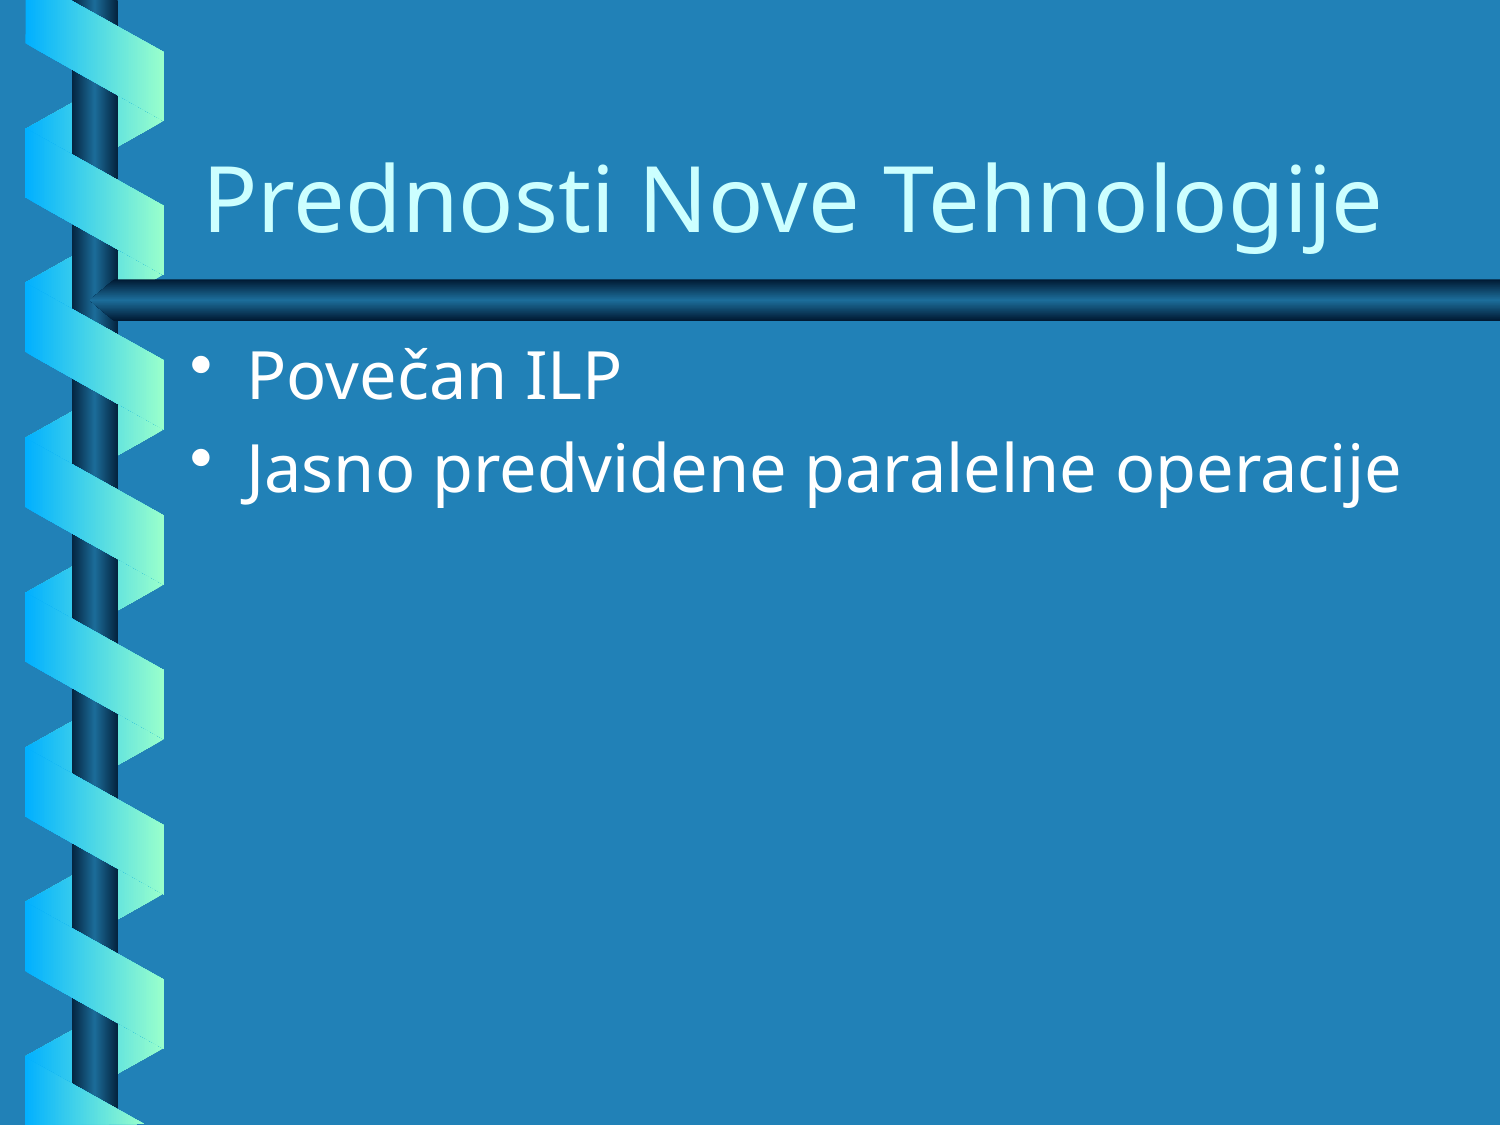

# Prednosti Nove Tehnologije
Povečan ILP
Jasno predvidene paralelne operacije